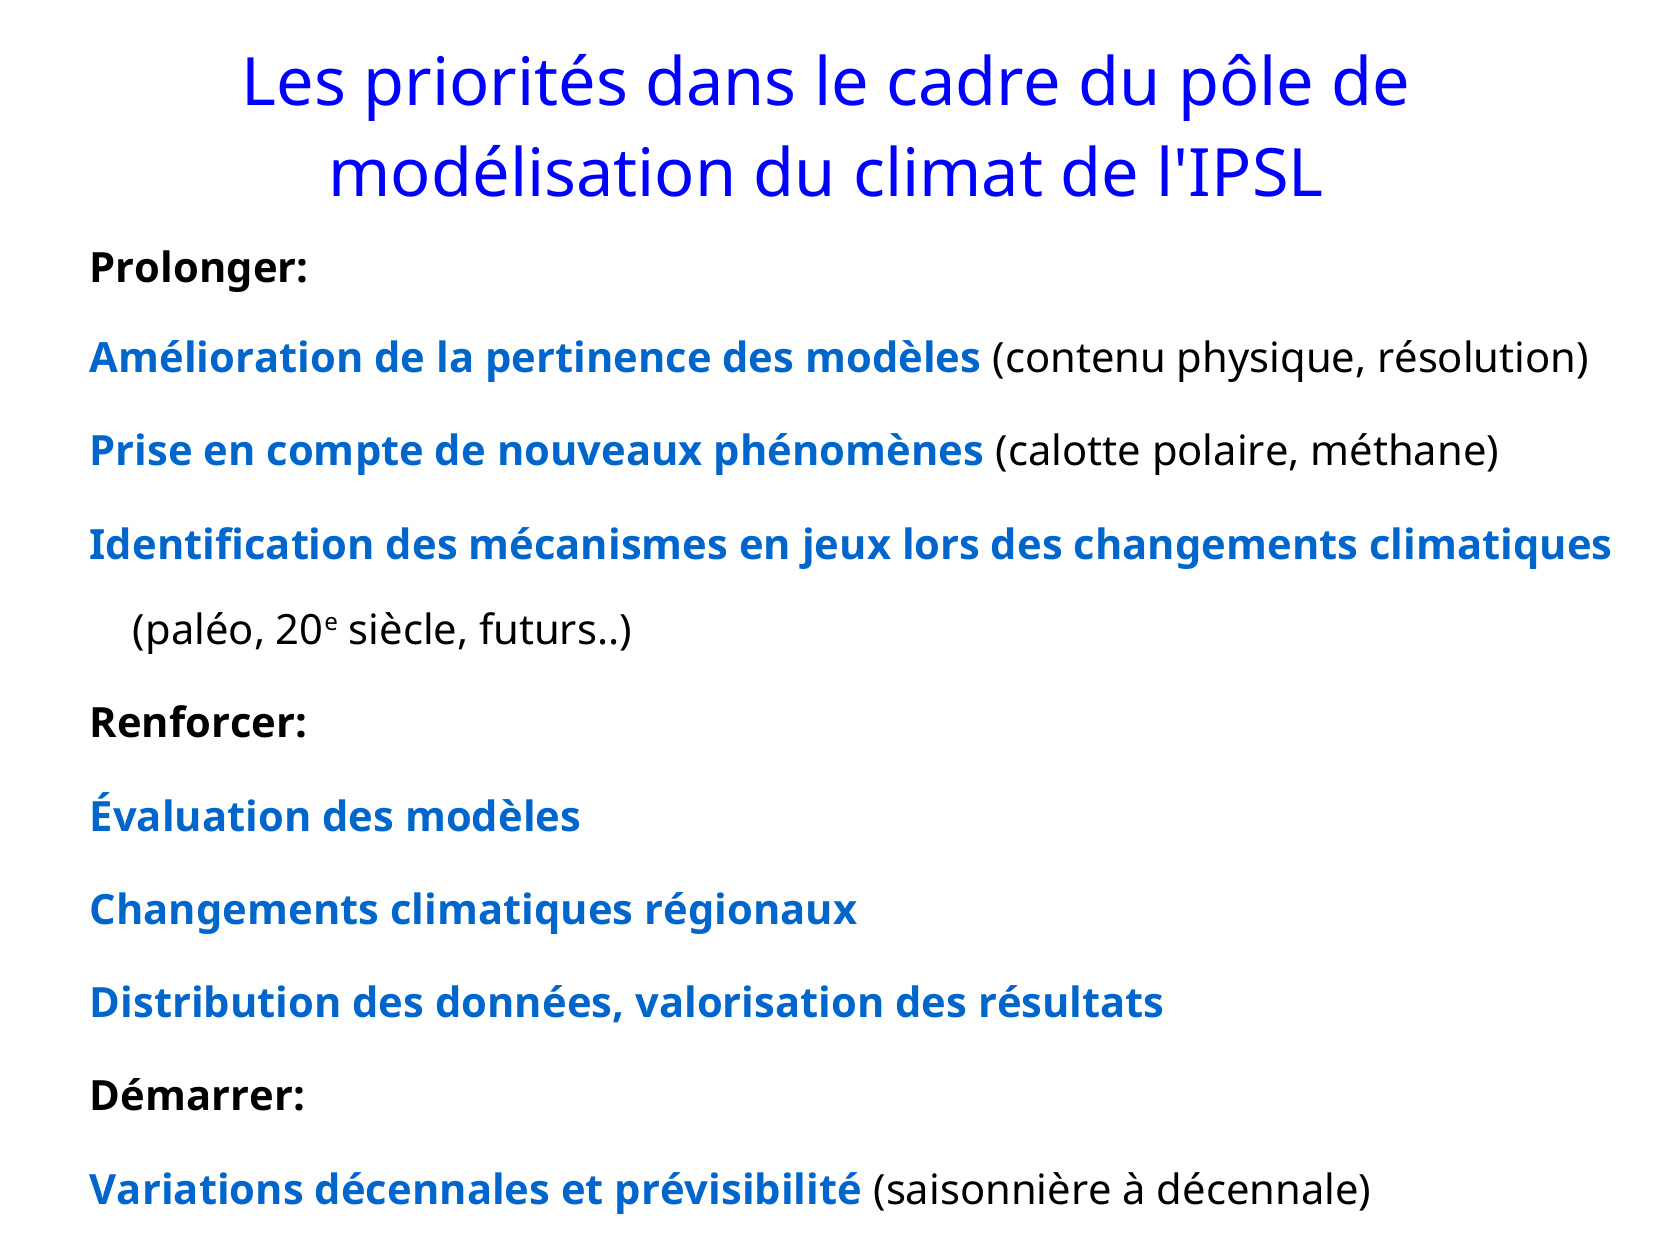

# Les priorités dans le cadre du pôle de modélisation du climat de l'IPSL
Prolonger:
Amélioration de la pertinence des modèles (contenu physique, résolution)
Prise en compte de nouveaux phénomènes (calotte polaire, méthane)
Identification des mécanismes en jeux lors des changements climatiques (paléo, 20e siècle, futurs..)
Renforcer:
Évaluation des modèles
Changements climatiques régionaux
Distribution des données, valorisation des résultats
Démarrer:
Variations décennales et prévisibilité (saisonnière à décennale)
Nouvelle génération de modèle (noyau dynamique, entrée-sortie)